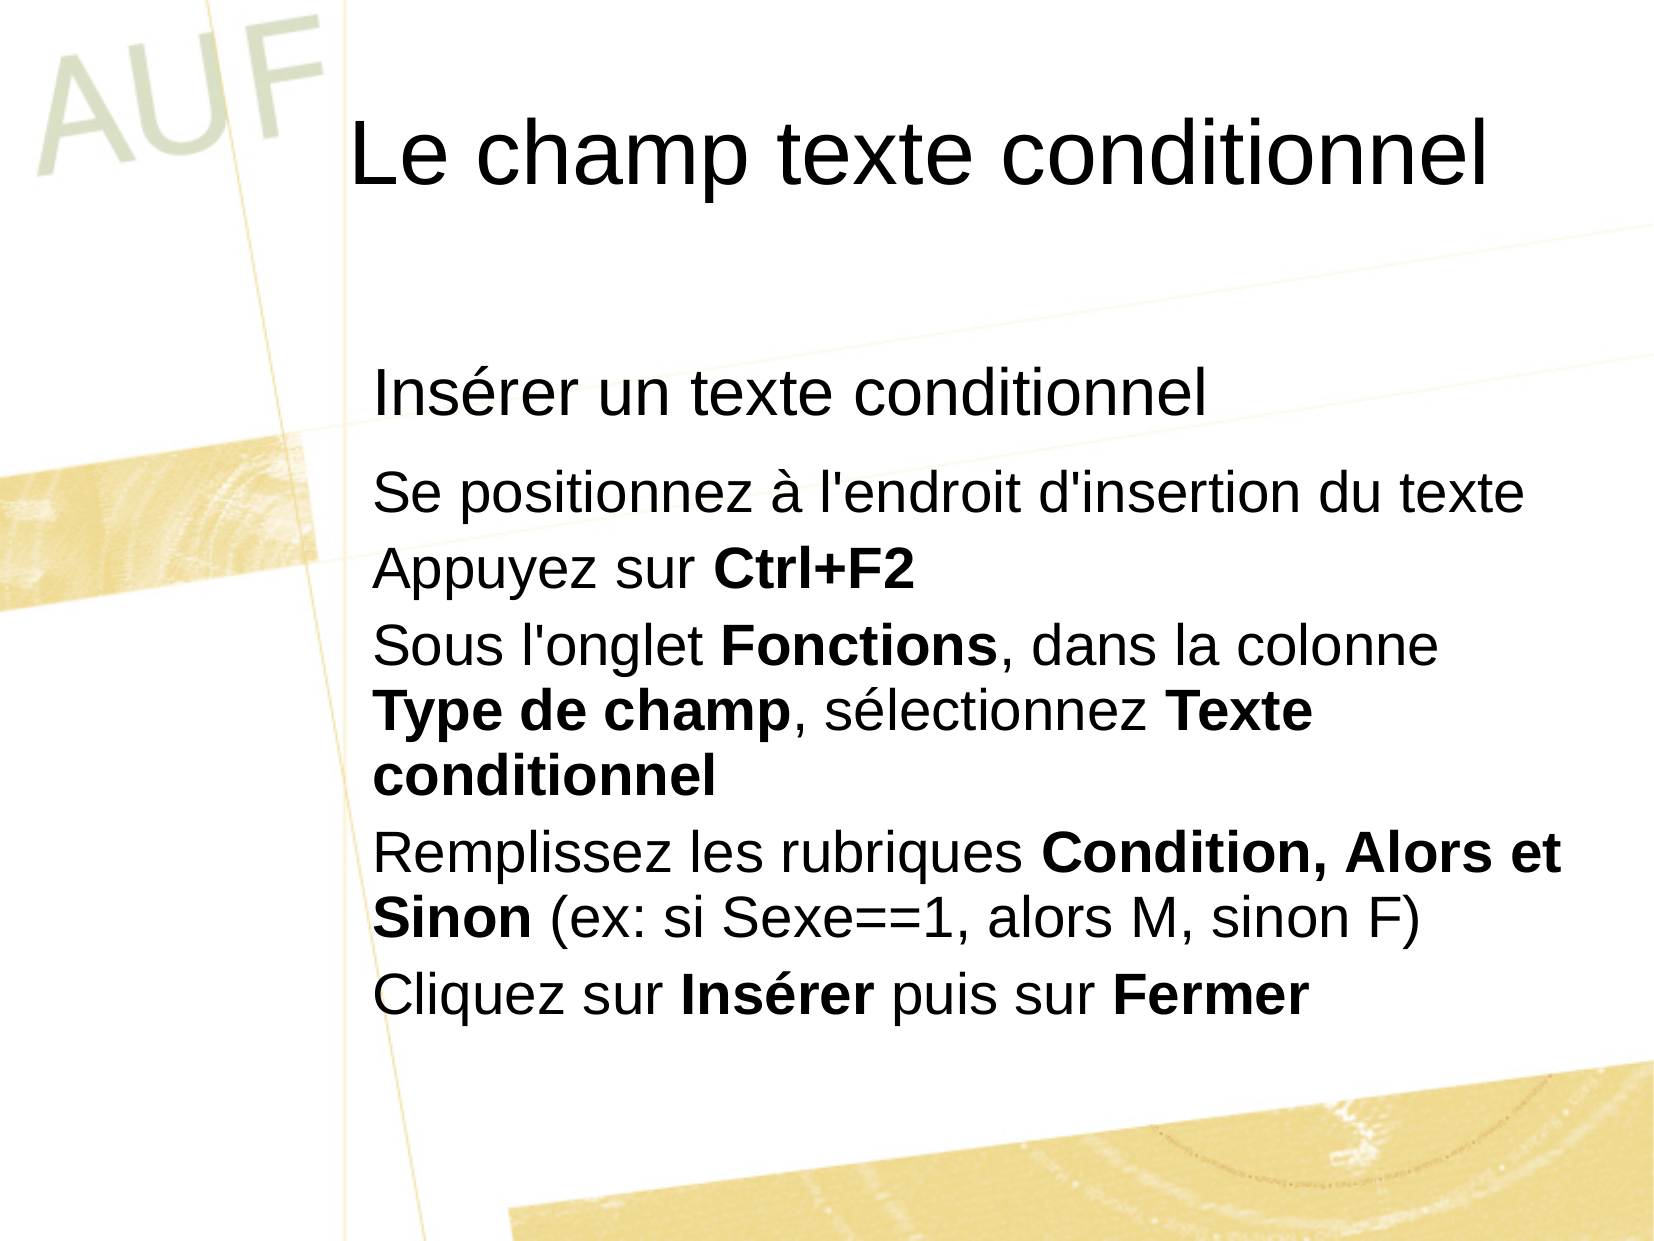

# Le champ texte conditionnel
Insérer un texte conditionnel
Se positionnez à l'endroit d'insertion du texte
Appuyez sur Ctrl+F2
Sous l'onglet Fonctions, dans la colonne Type de champ, sélectionnez Texte conditionnel
Remplissez les rubriques Condition, Alors et Sinon (ex: si Sexe==1, alors M, sinon F)
Cliquez sur Insérer puis sur Fermer